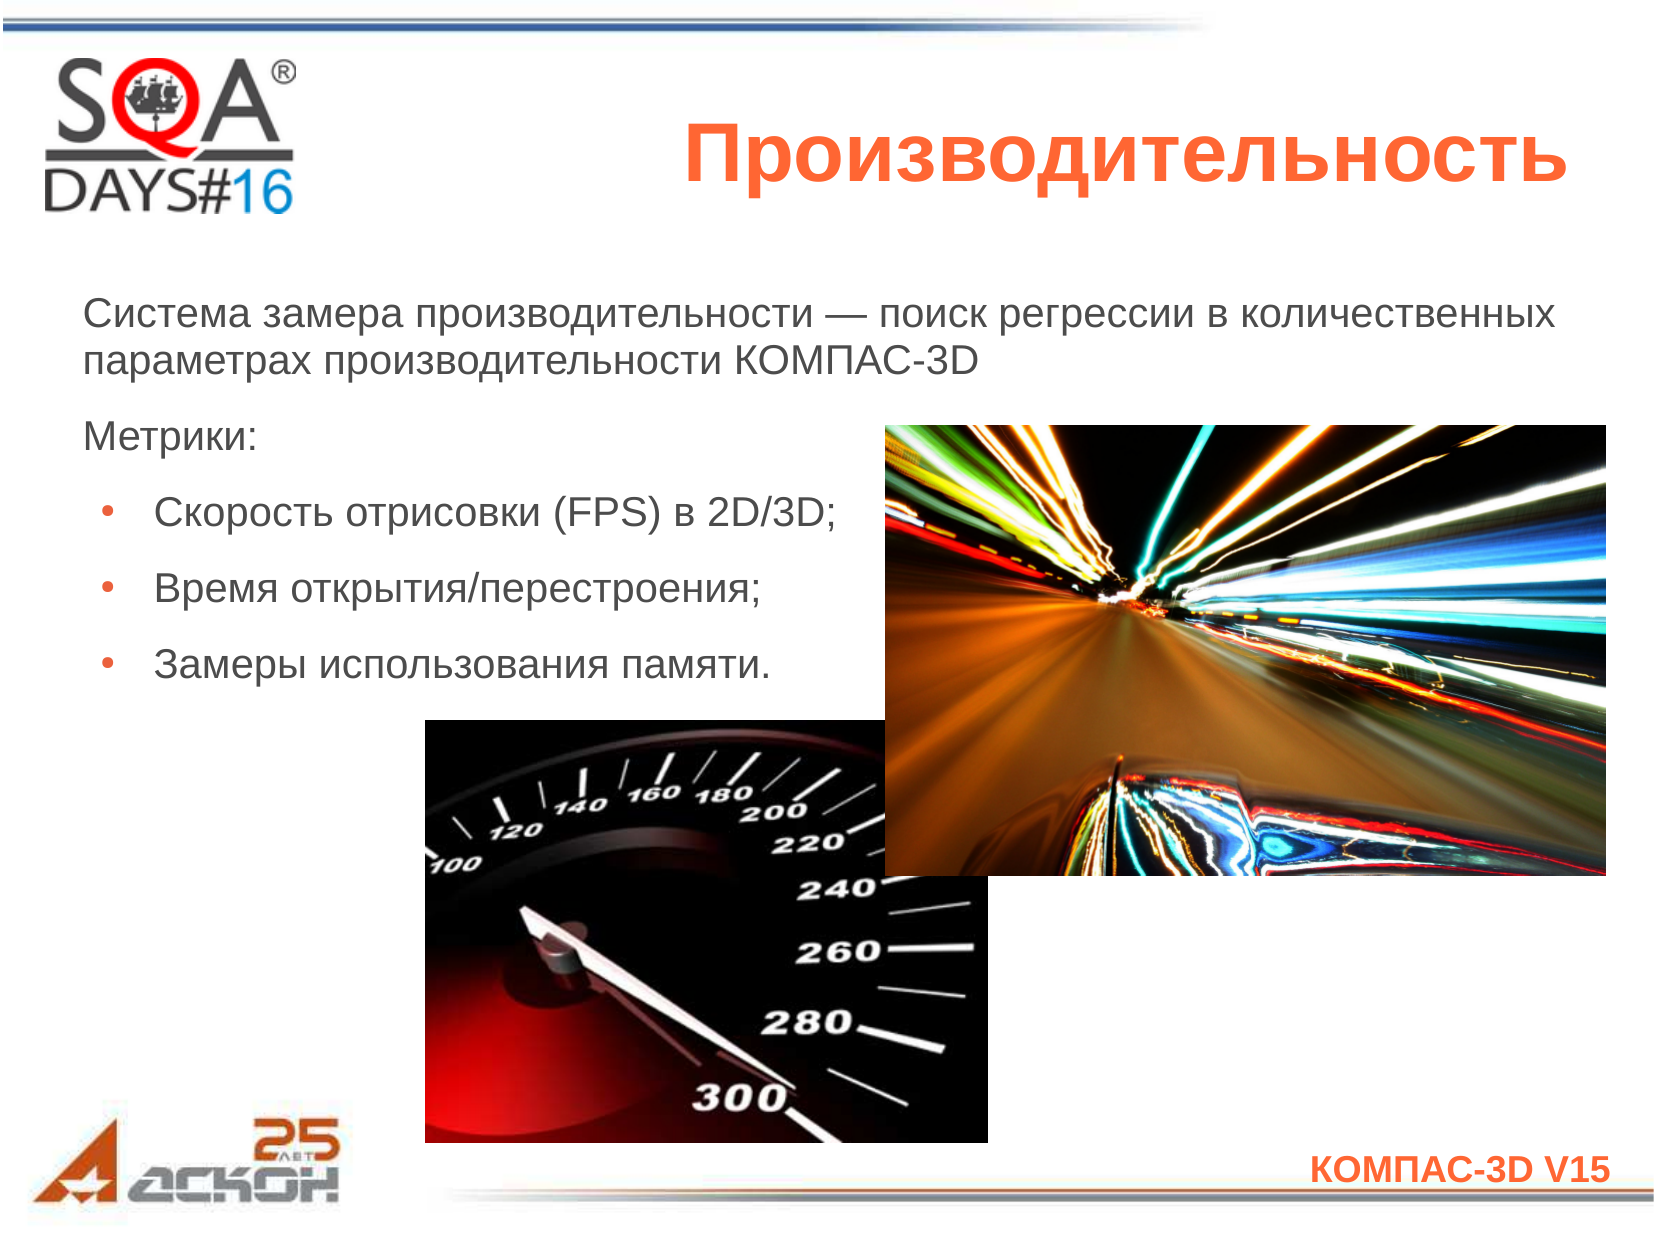

# Производительность
Система замера производительности — поиск регрессии в количественных параметрах производительности КОМПАС-3D
Метрики:
Скорость отрисовки (FPS) в 2D/3D;
Время открытия/перестроения;
Замеры использования памяти.